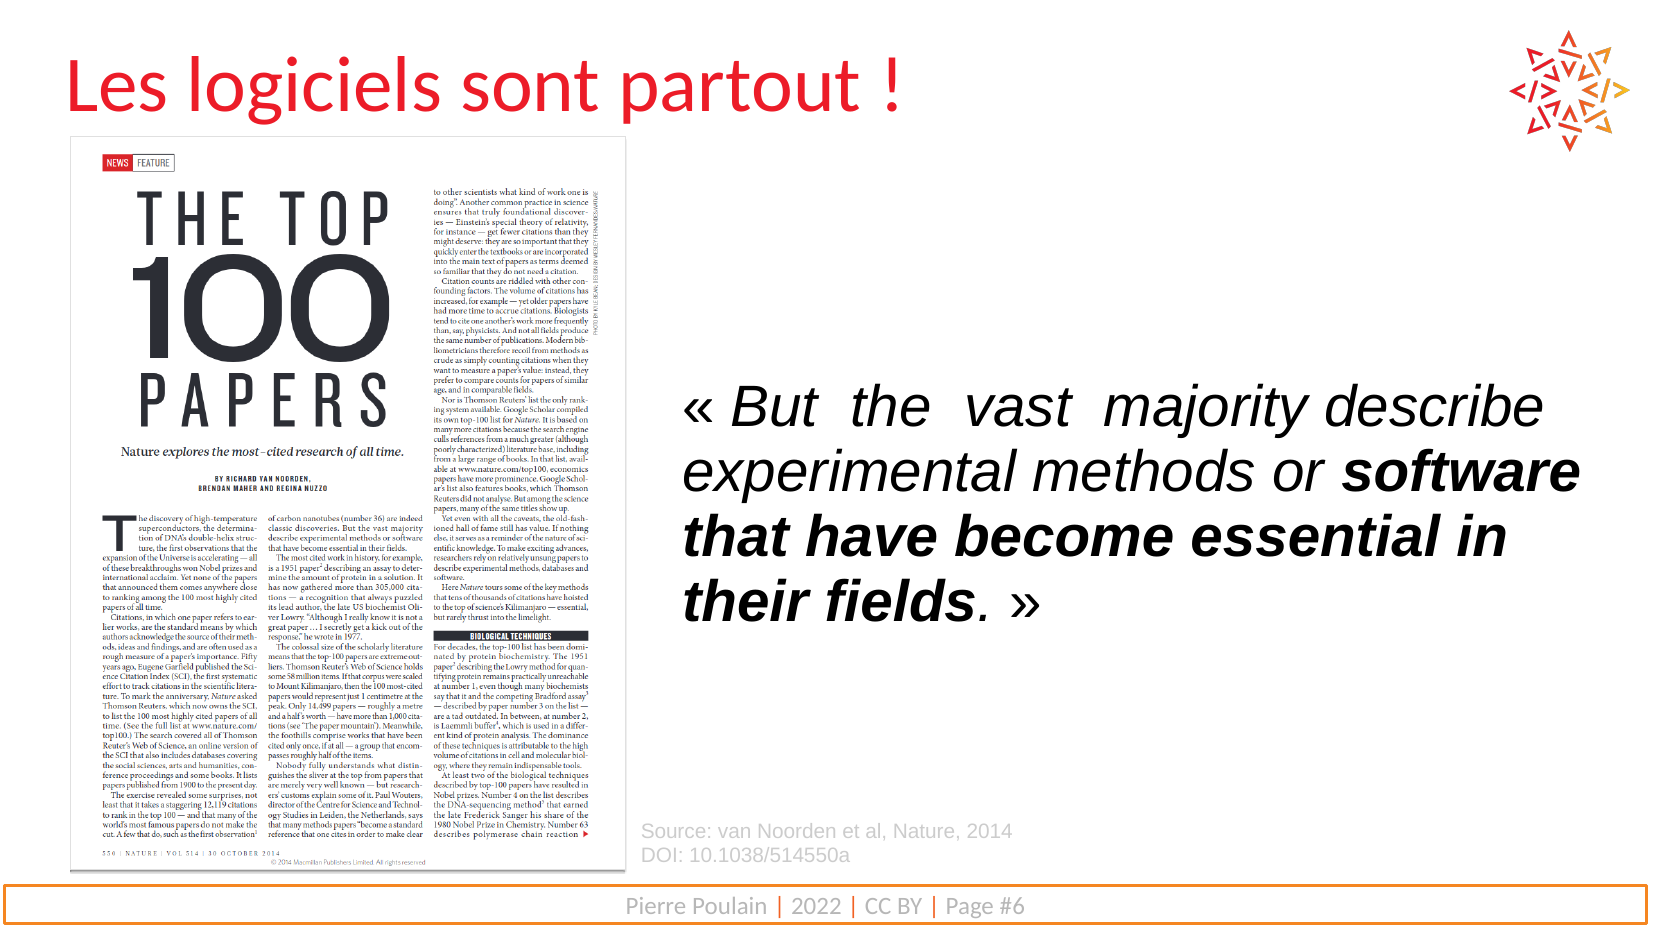

# Les logiciels sont partout !
« But the vast majority describe experimental methods or software that have become essential in their fields. »
Source: van Noorden et al, Nature, 2014
DOI: 10.1038/514550a